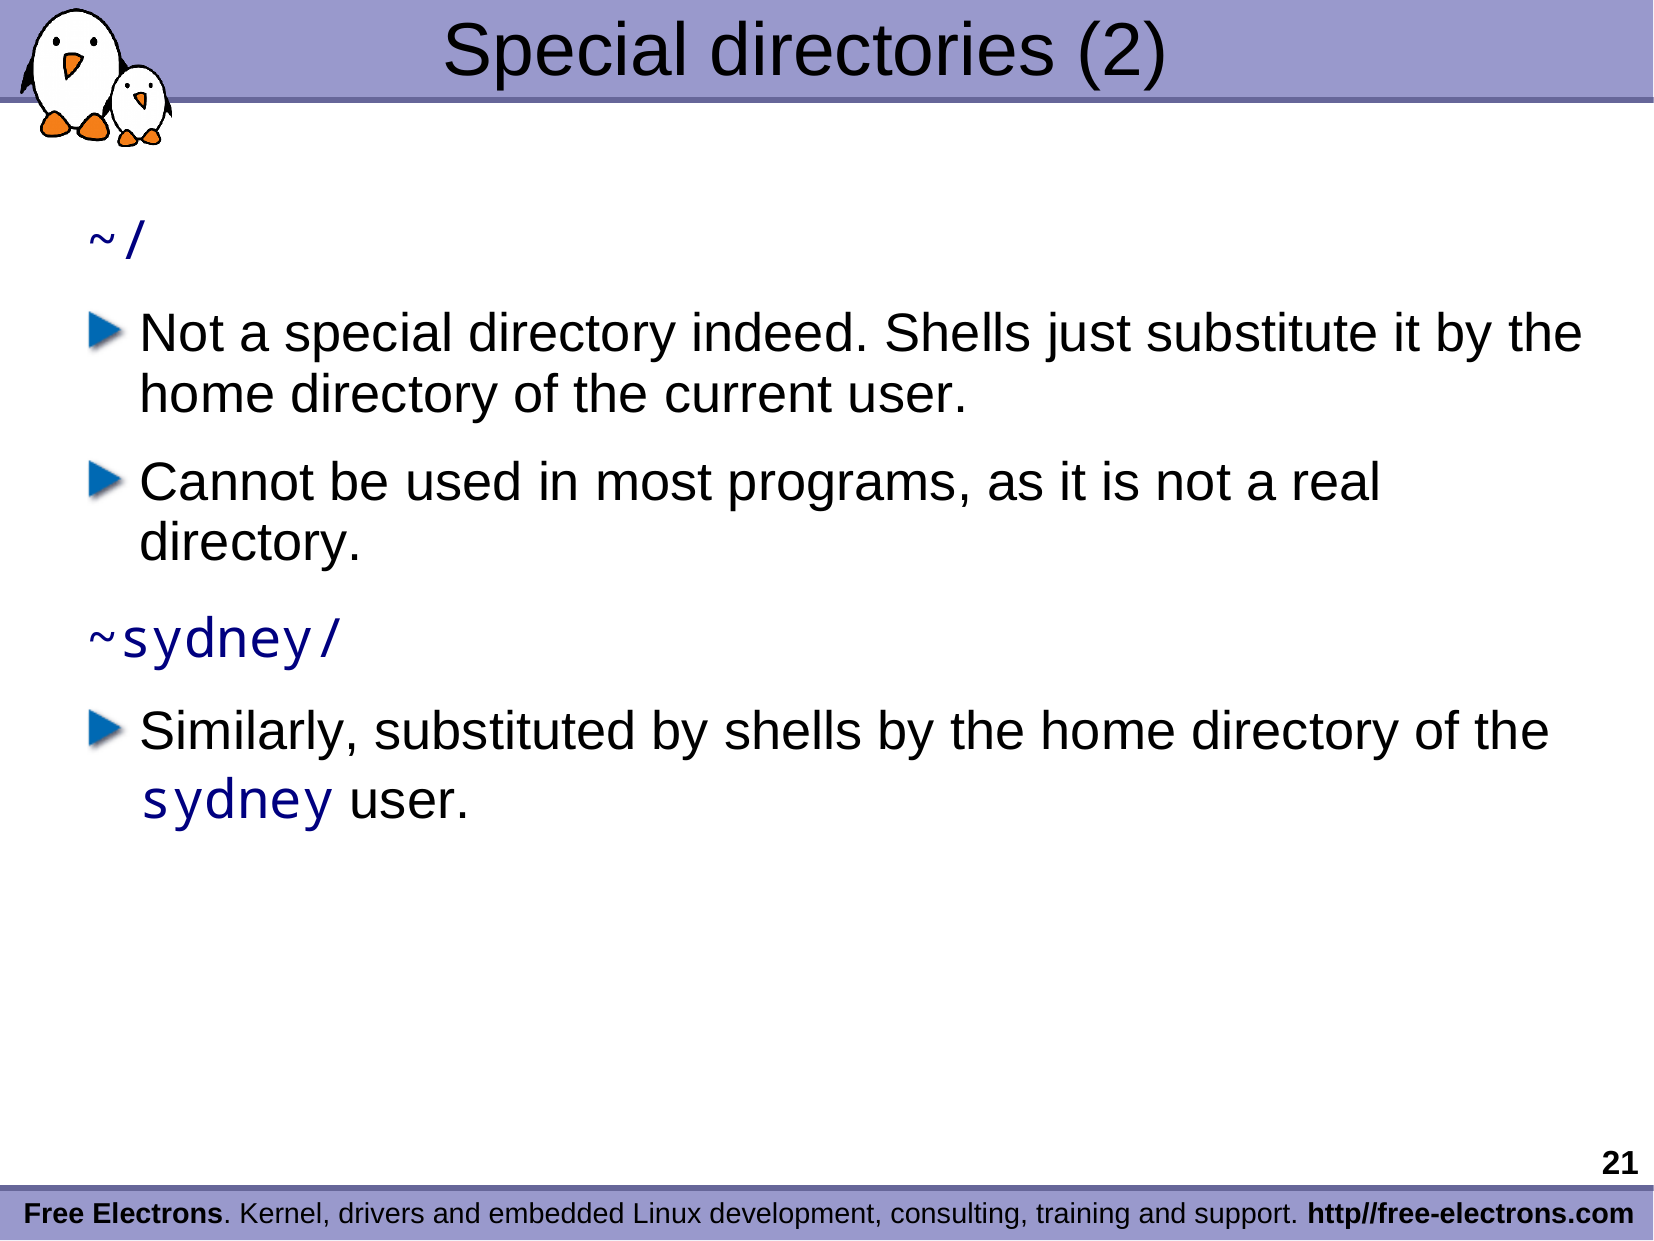

# Special directories (2)
~/
Not a special directory indeed. Shells just substitute it by the home directory of the current user.
Cannot be used in most programs, as it is not a real directory.
~sydney/
Similarly, substituted by shells by the home directory of the sydney user.